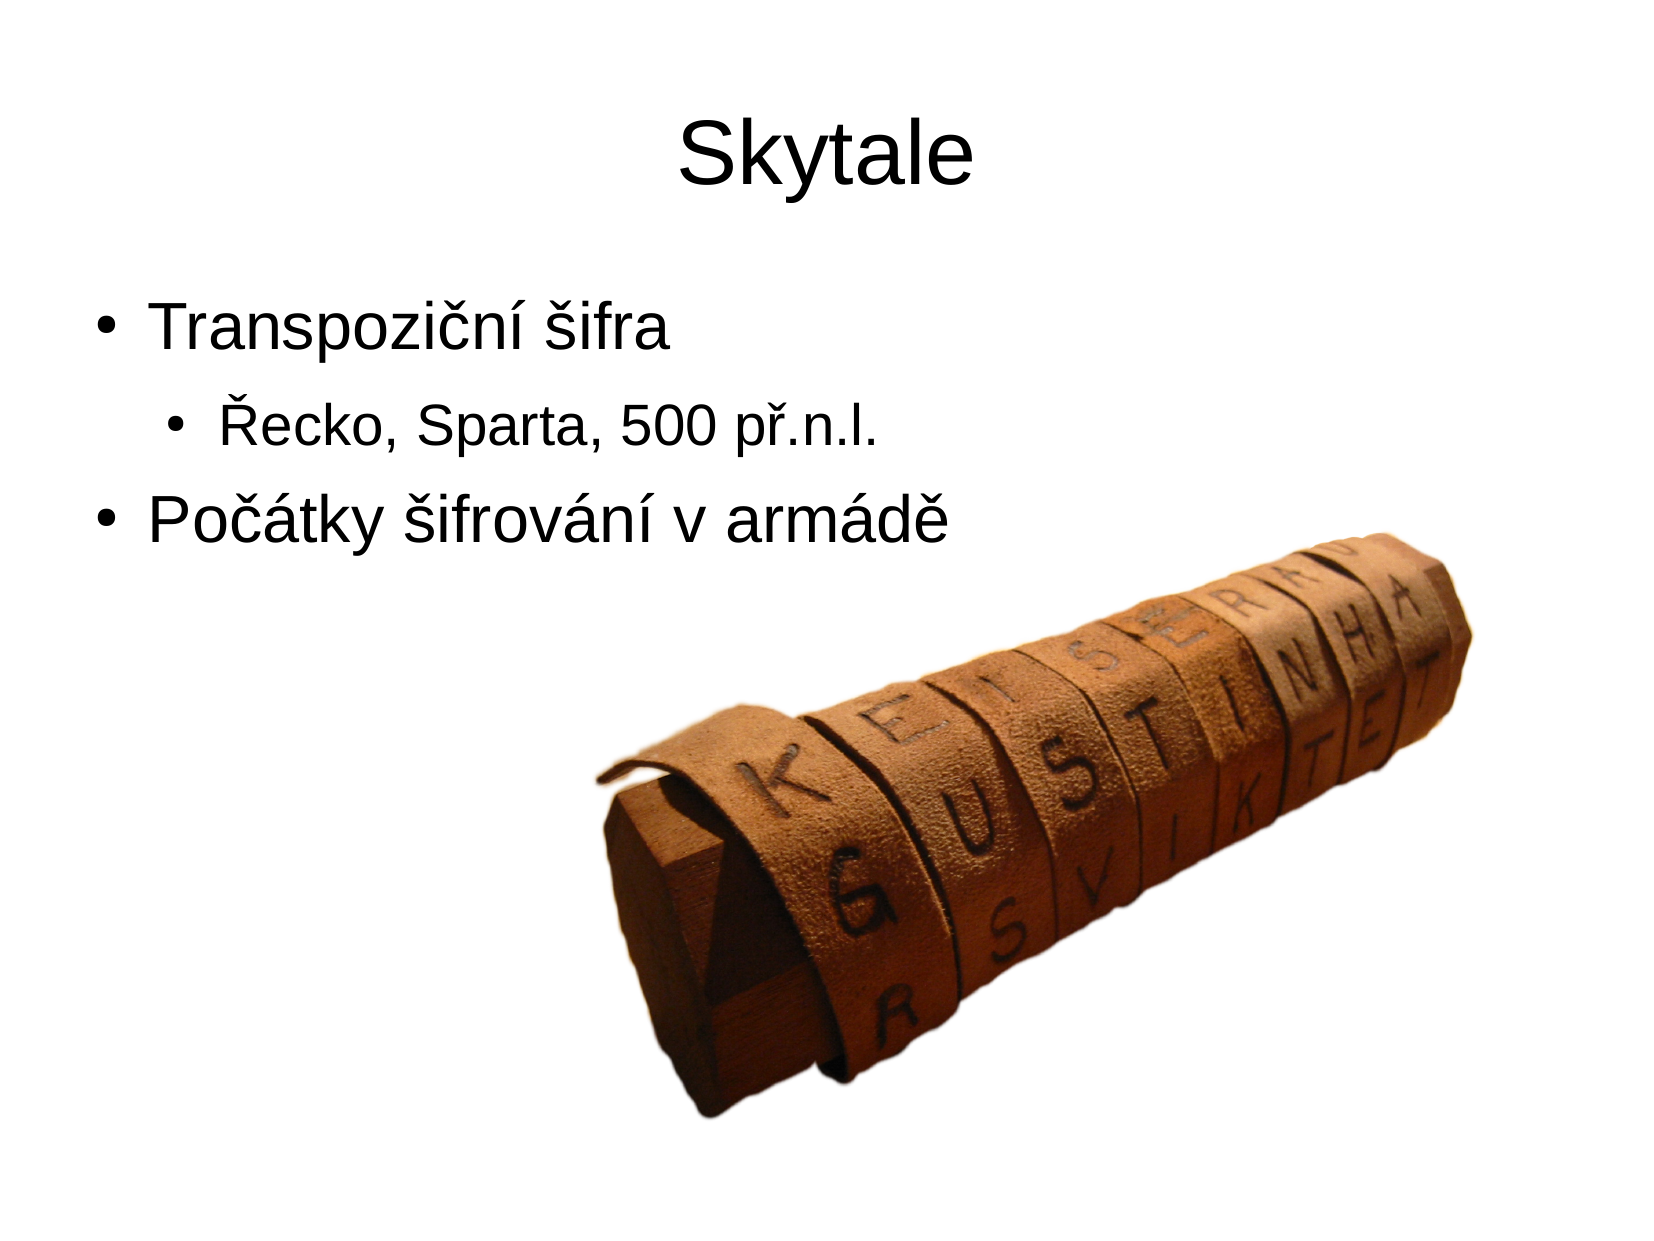

# Skytale
Transpoziční šifra
Řecko, Sparta, 500 př.n.l.
Počátky šifrování v armádě